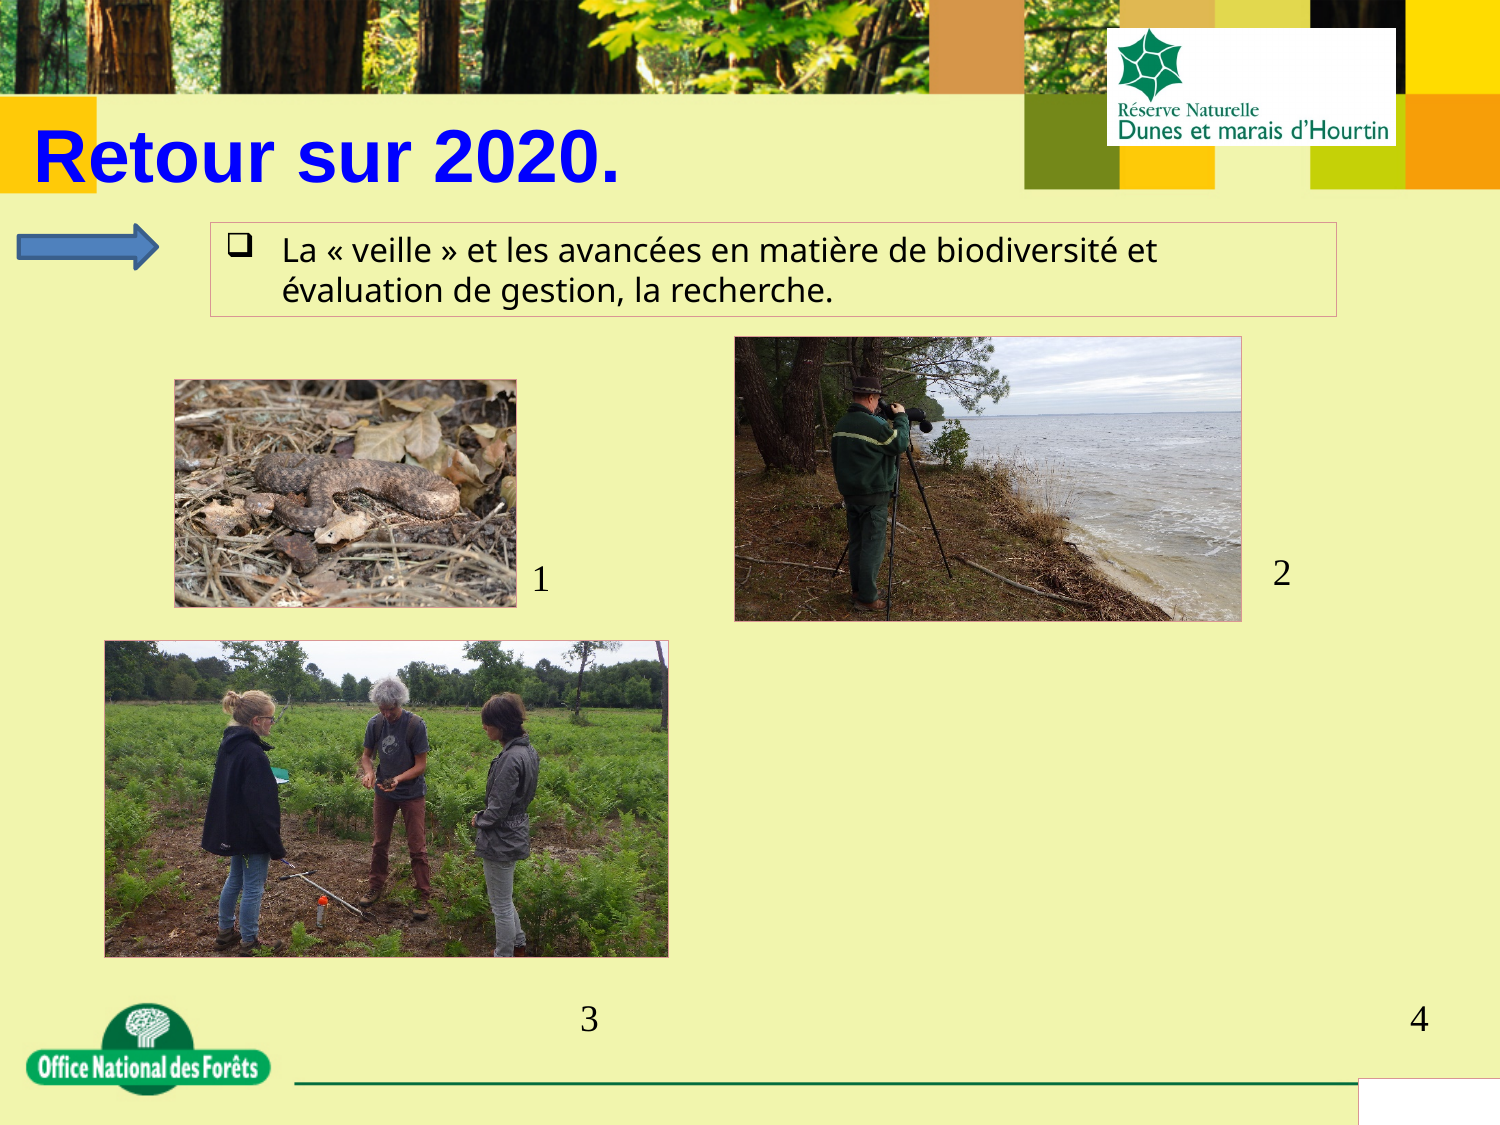

Retour sur 2020.
La « veille » et les avancées en matière de biodiversité et évaluation de gestion, la recherche.
2
1
3
4